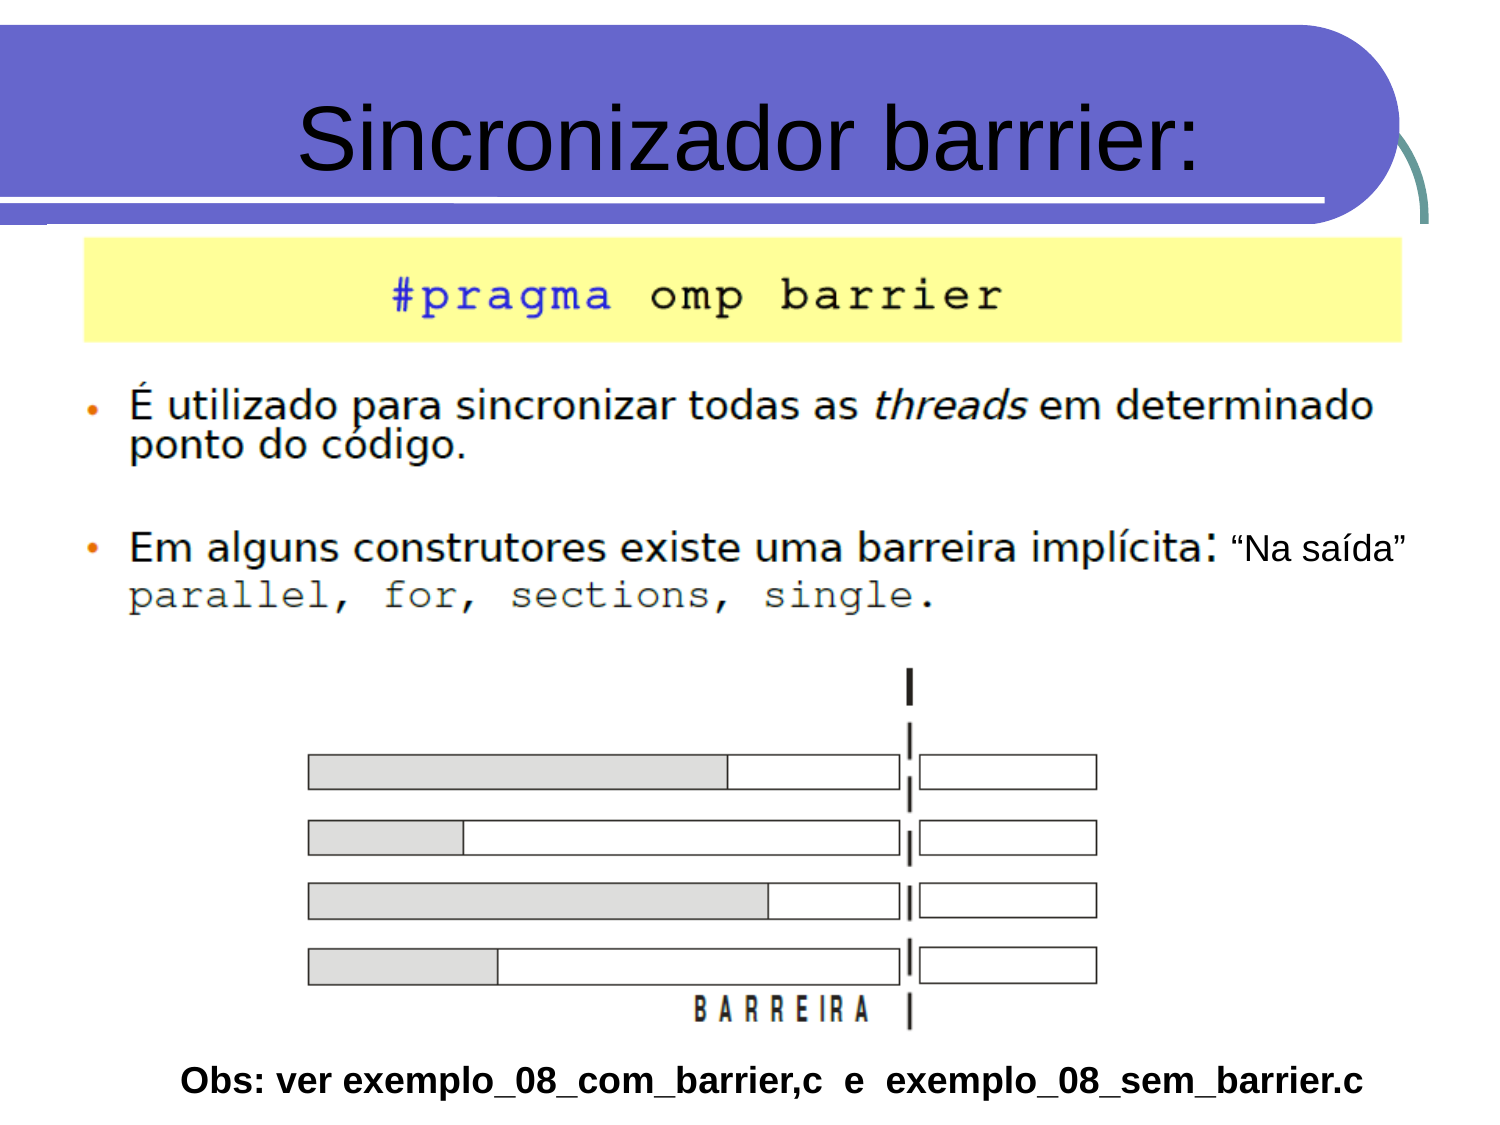

# Sincronizador barrrier:
“Na saída”
Obs: ver exemplo_08_com_barrier,c e exemplo_08_sem_barrier.c